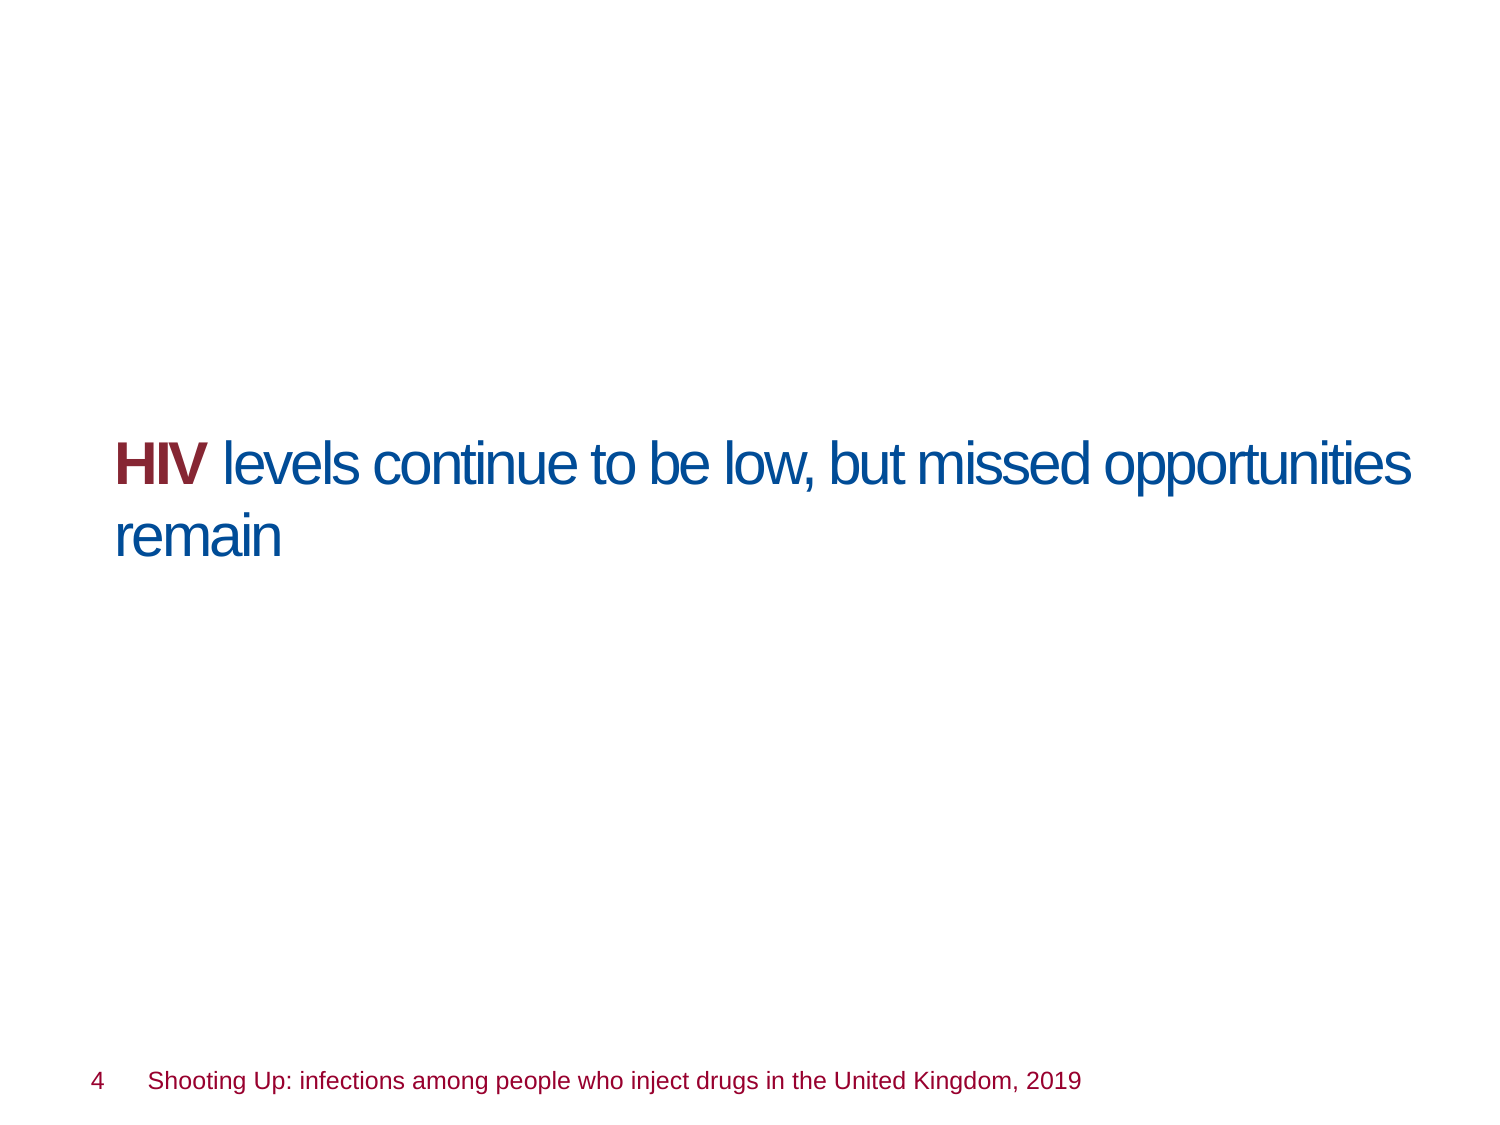

# HIV levels continue to be low, but missed opportunities remain
Shooting Up: infections among people who inject drugs in the United Kingdom, 2019